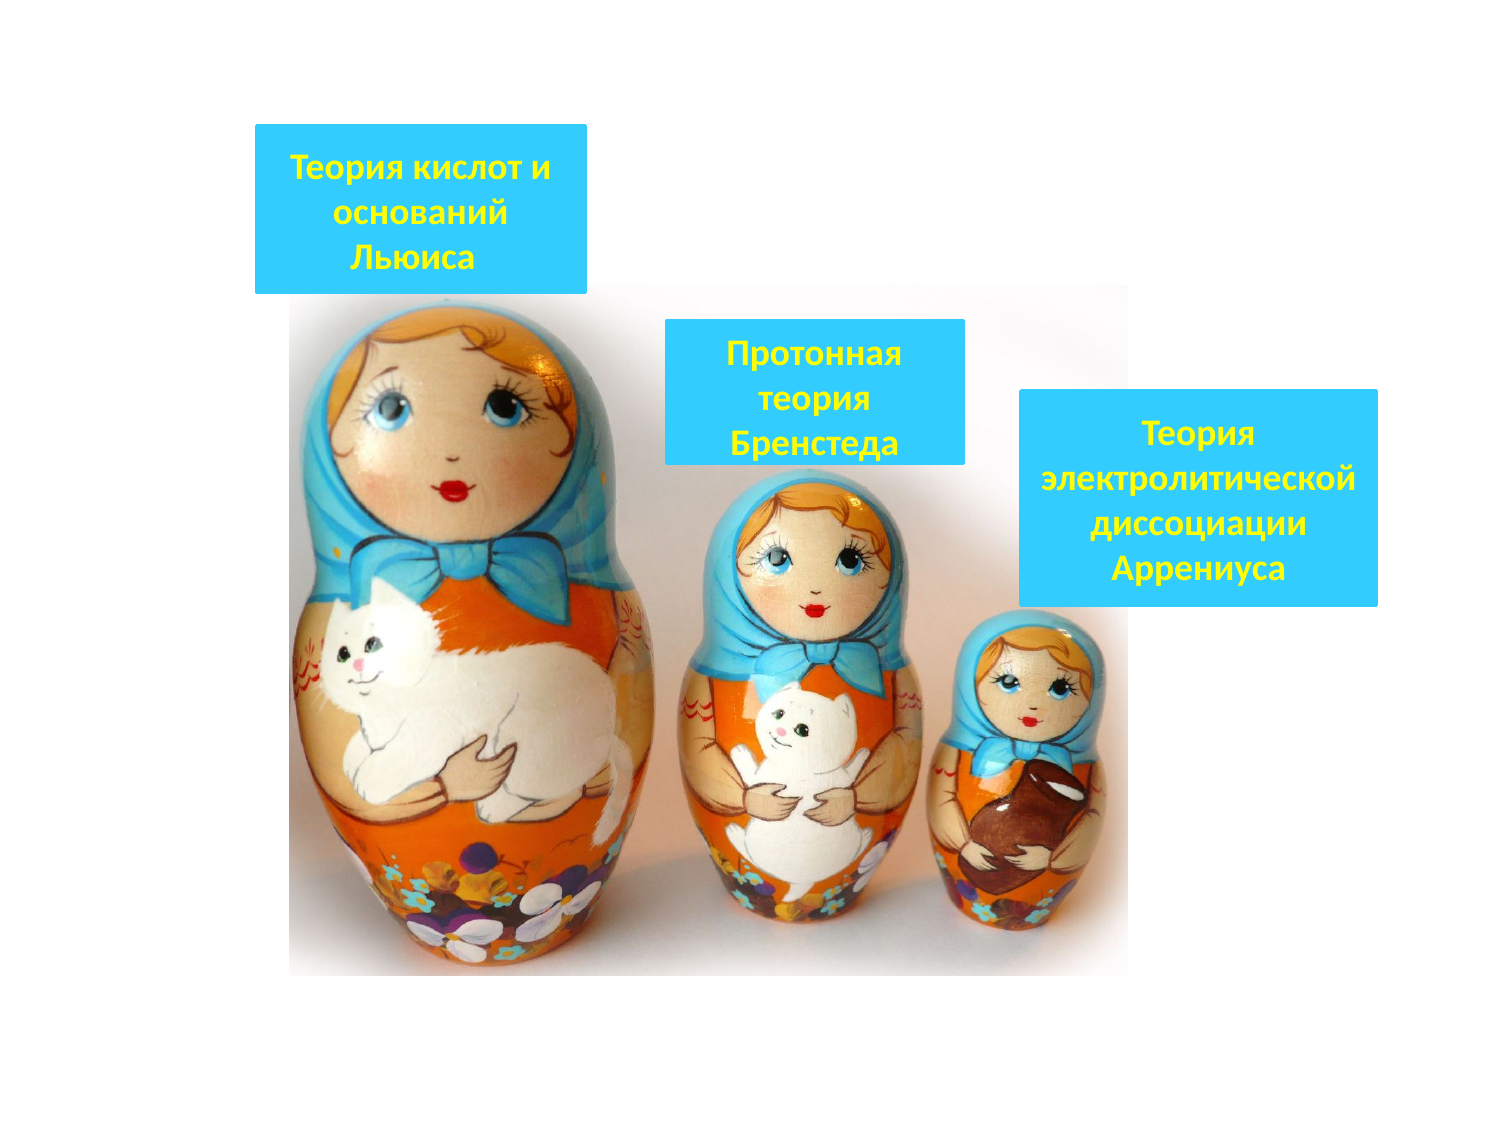

Теория кислот и оснований
Льюиса
Протонная теория
Бренстеда
Теория электролитической диссоциации Аррениуса